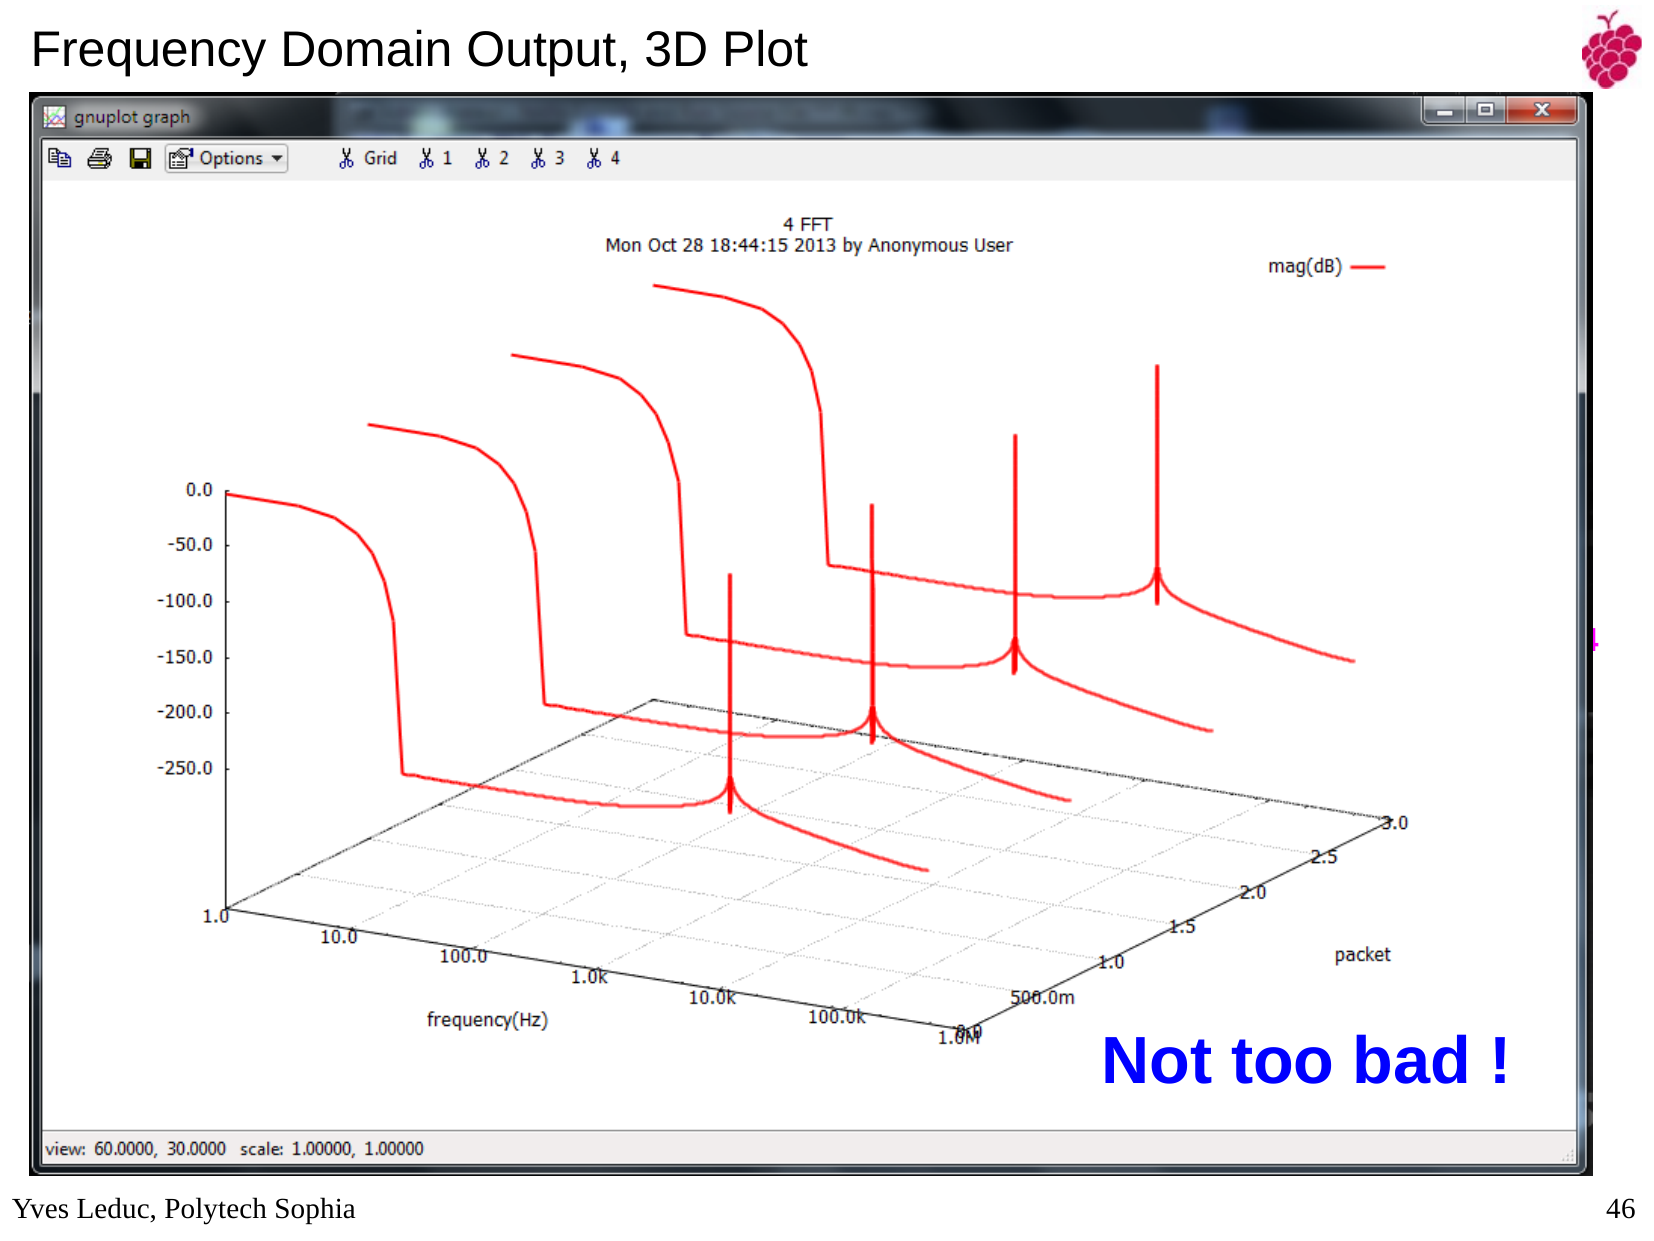

Frequency Domain Output, 3D Plot
 4
 3
 2
1
Not too bad !
Yves Leduc, Polytech Sophia
46